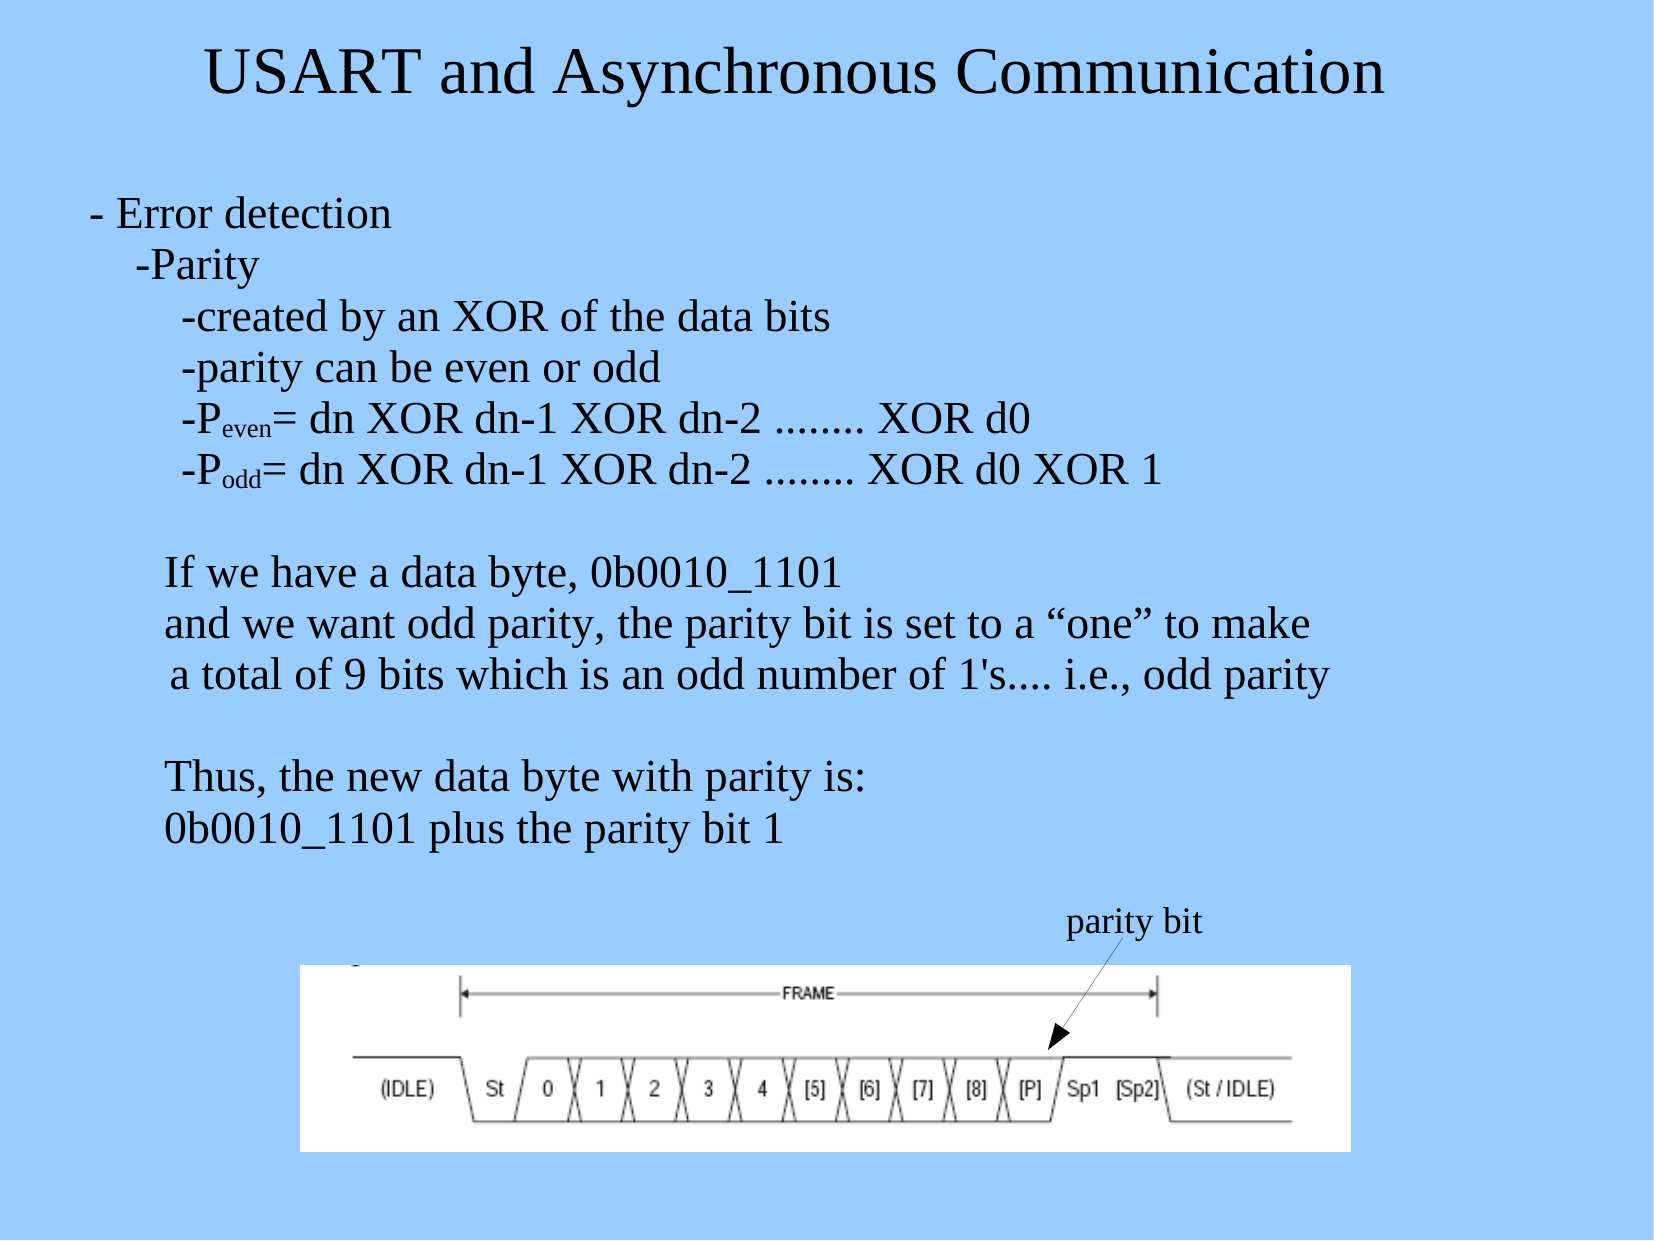

USART and Asynchronous Communication
- Error detection
 -Parity
 -created by an XOR of the data bits
 -parity can be even or odd
 -Peven= dn XOR dn-1 XOR dn-2 ........ XOR d0
 -Podd= dn XOR dn-1 XOR dn-2 ........ XOR d0 XOR 1
	If we have a data byte, 0b0010_1101
	and we want odd parity, the parity bit is set to a “one” to make
 a total of 9 bits which is an odd number of 1's.... i.e., odd parity
	Thus, the new data byte with parity is:
	0b0010_1101 plus the parity bit 1
parity bit